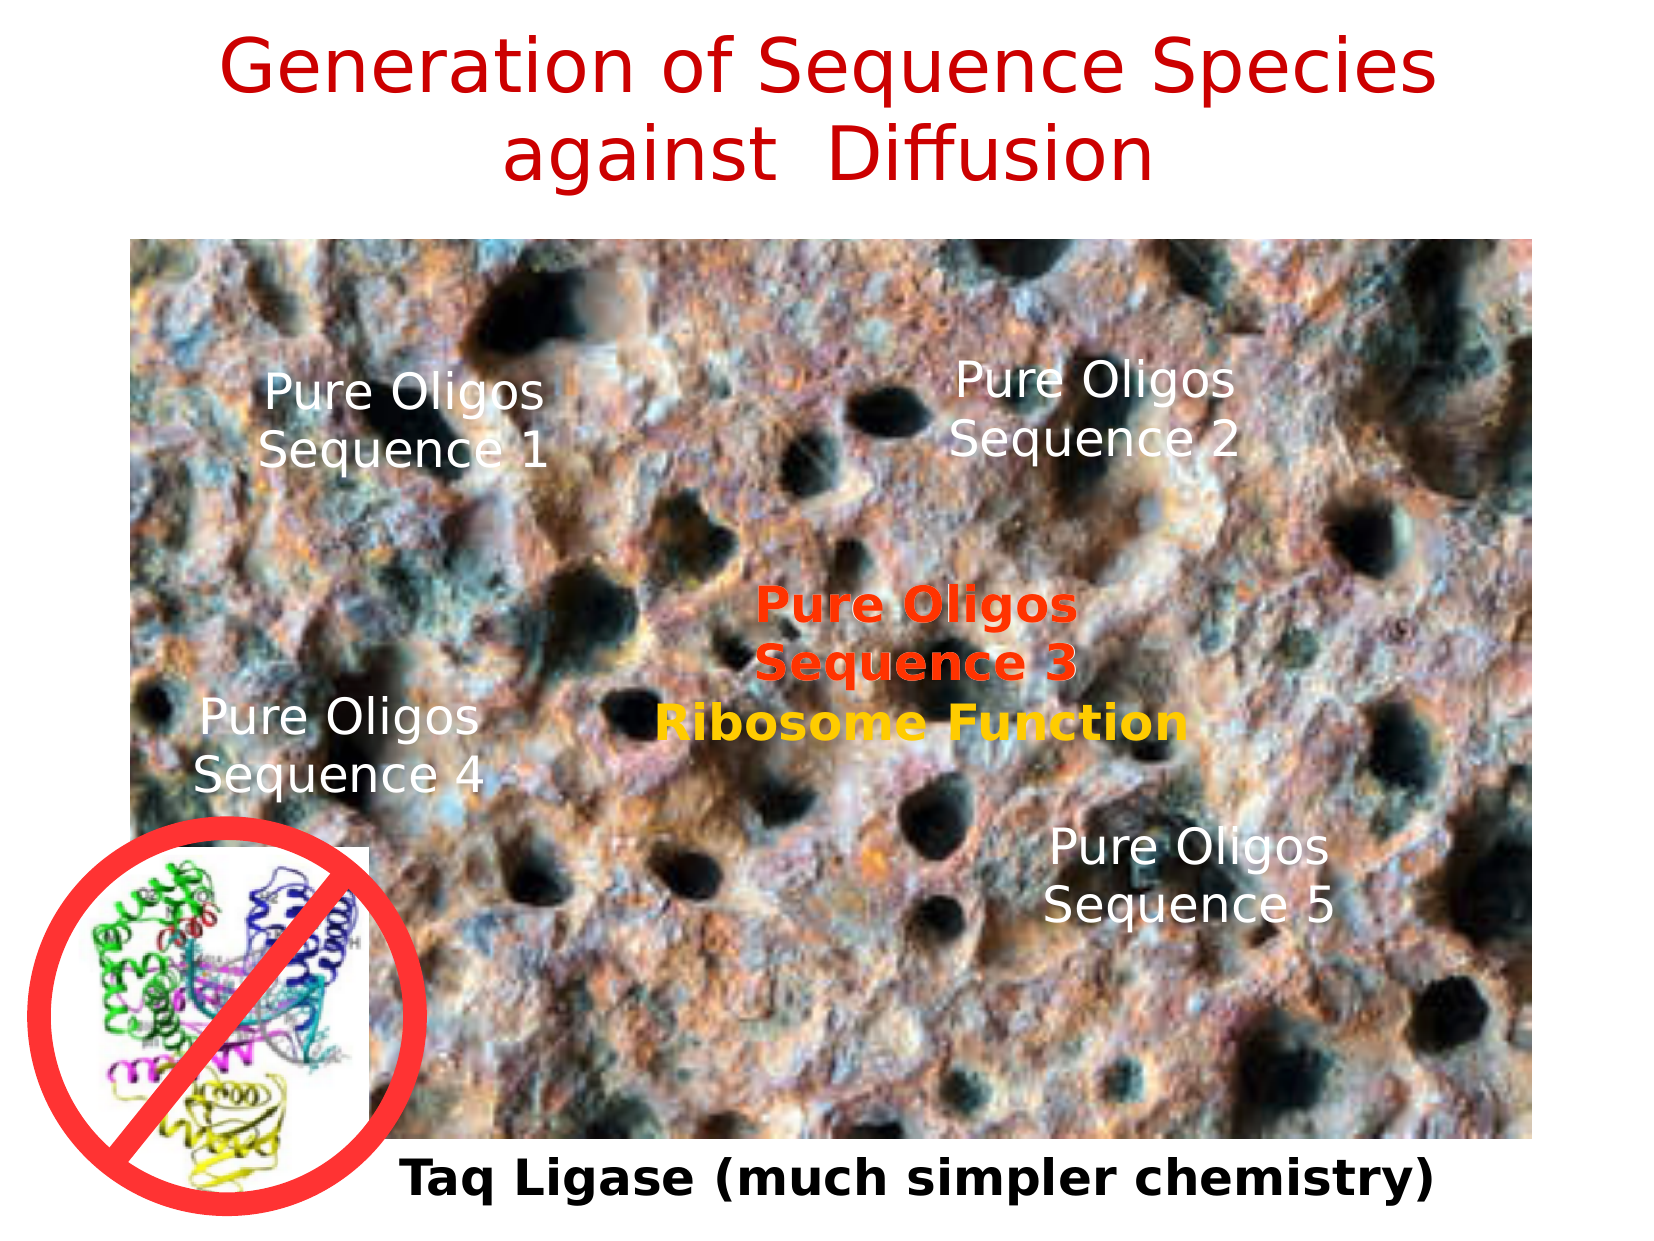

# Generation of Sequence Species against Diffusion
Pure Oligos
Sequence 2
Pure Oligos
Sequence 1
Pure Oligos
Sequence 3
Pure Oligos
Sequence 3
Pure Oligos
Sequence 4
Ribosome Function
Pure Oligos
Sequence 5
Taq Ligase (much simpler chemistry)